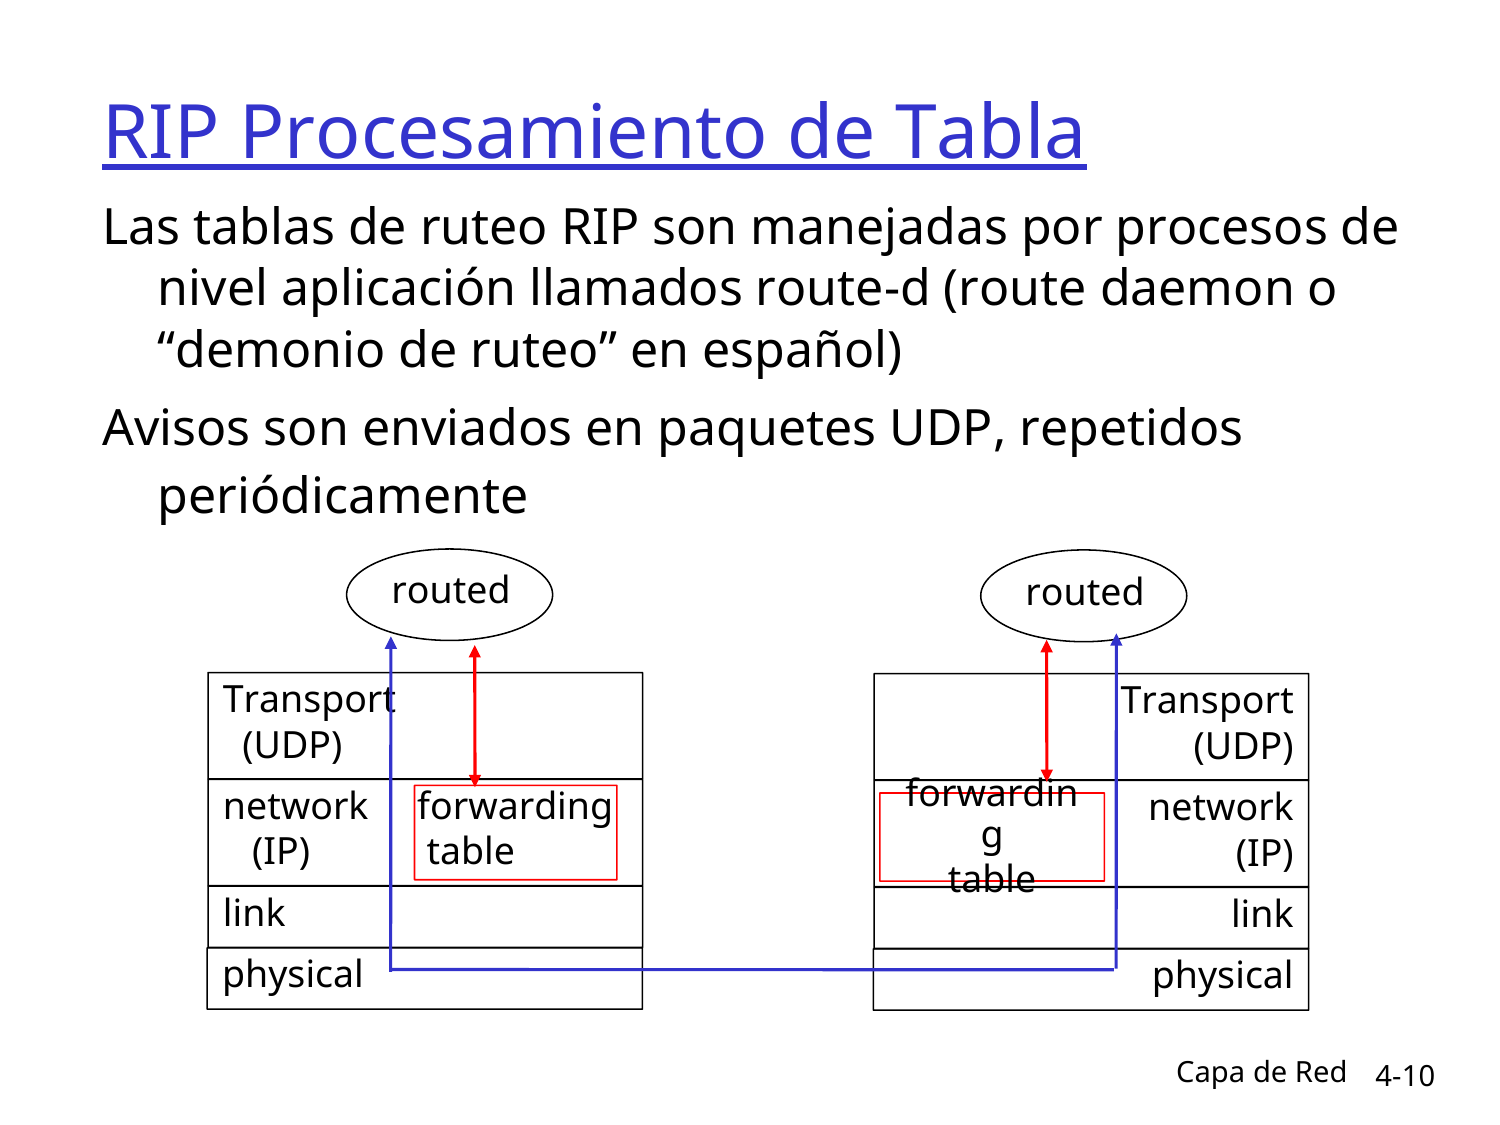

# RIP Procesamiento de Tabla
Las tablas de ruteo RIP son manejadas por procesos de nivel aplicación llamados route-d (route daemon o “demonio de ruteo” en español)
Avisos son enviados en paquetes UDP, repetidos periódicamente
routed
routed
Transport
 (UDP)
Transport
 (UDP)
forwarding
table
network forwarding
 (IP) table
network
 (IP)
link
link
physical
physical